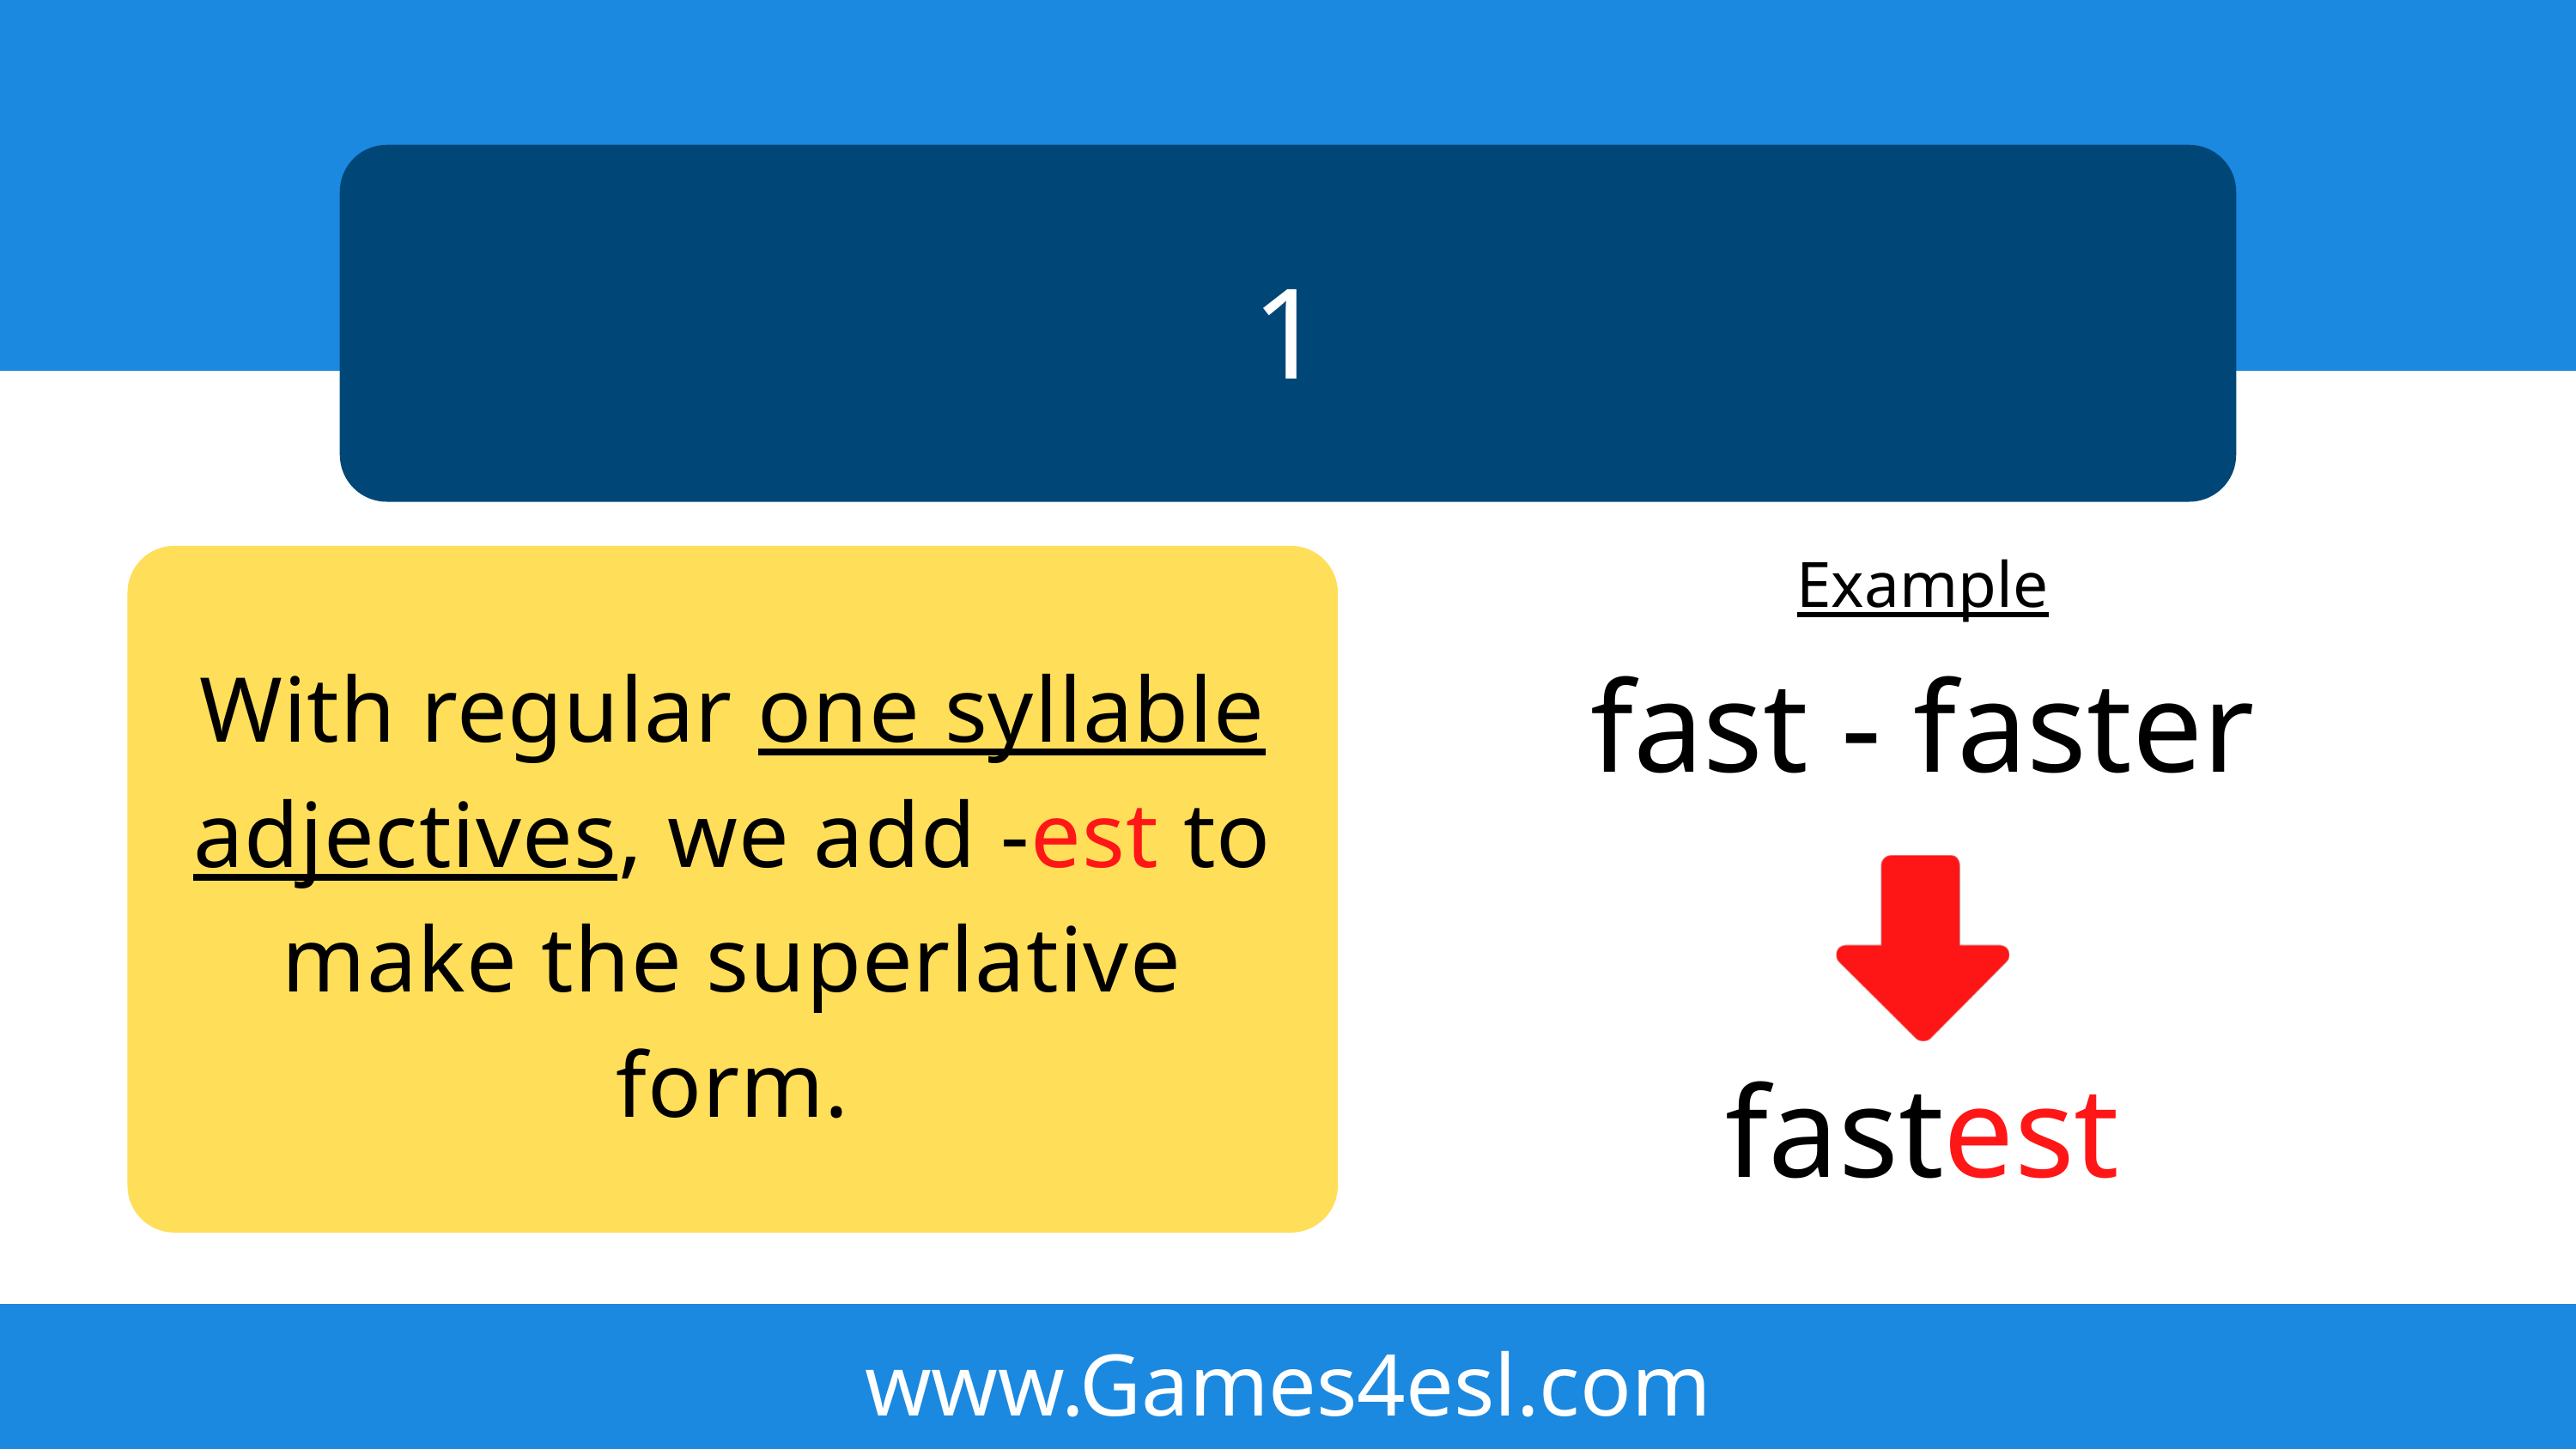

1
Example
With regular one syllable adjectives, we add -est to make the superlative form.
fast - faster
fastest
www.Games4esl.com